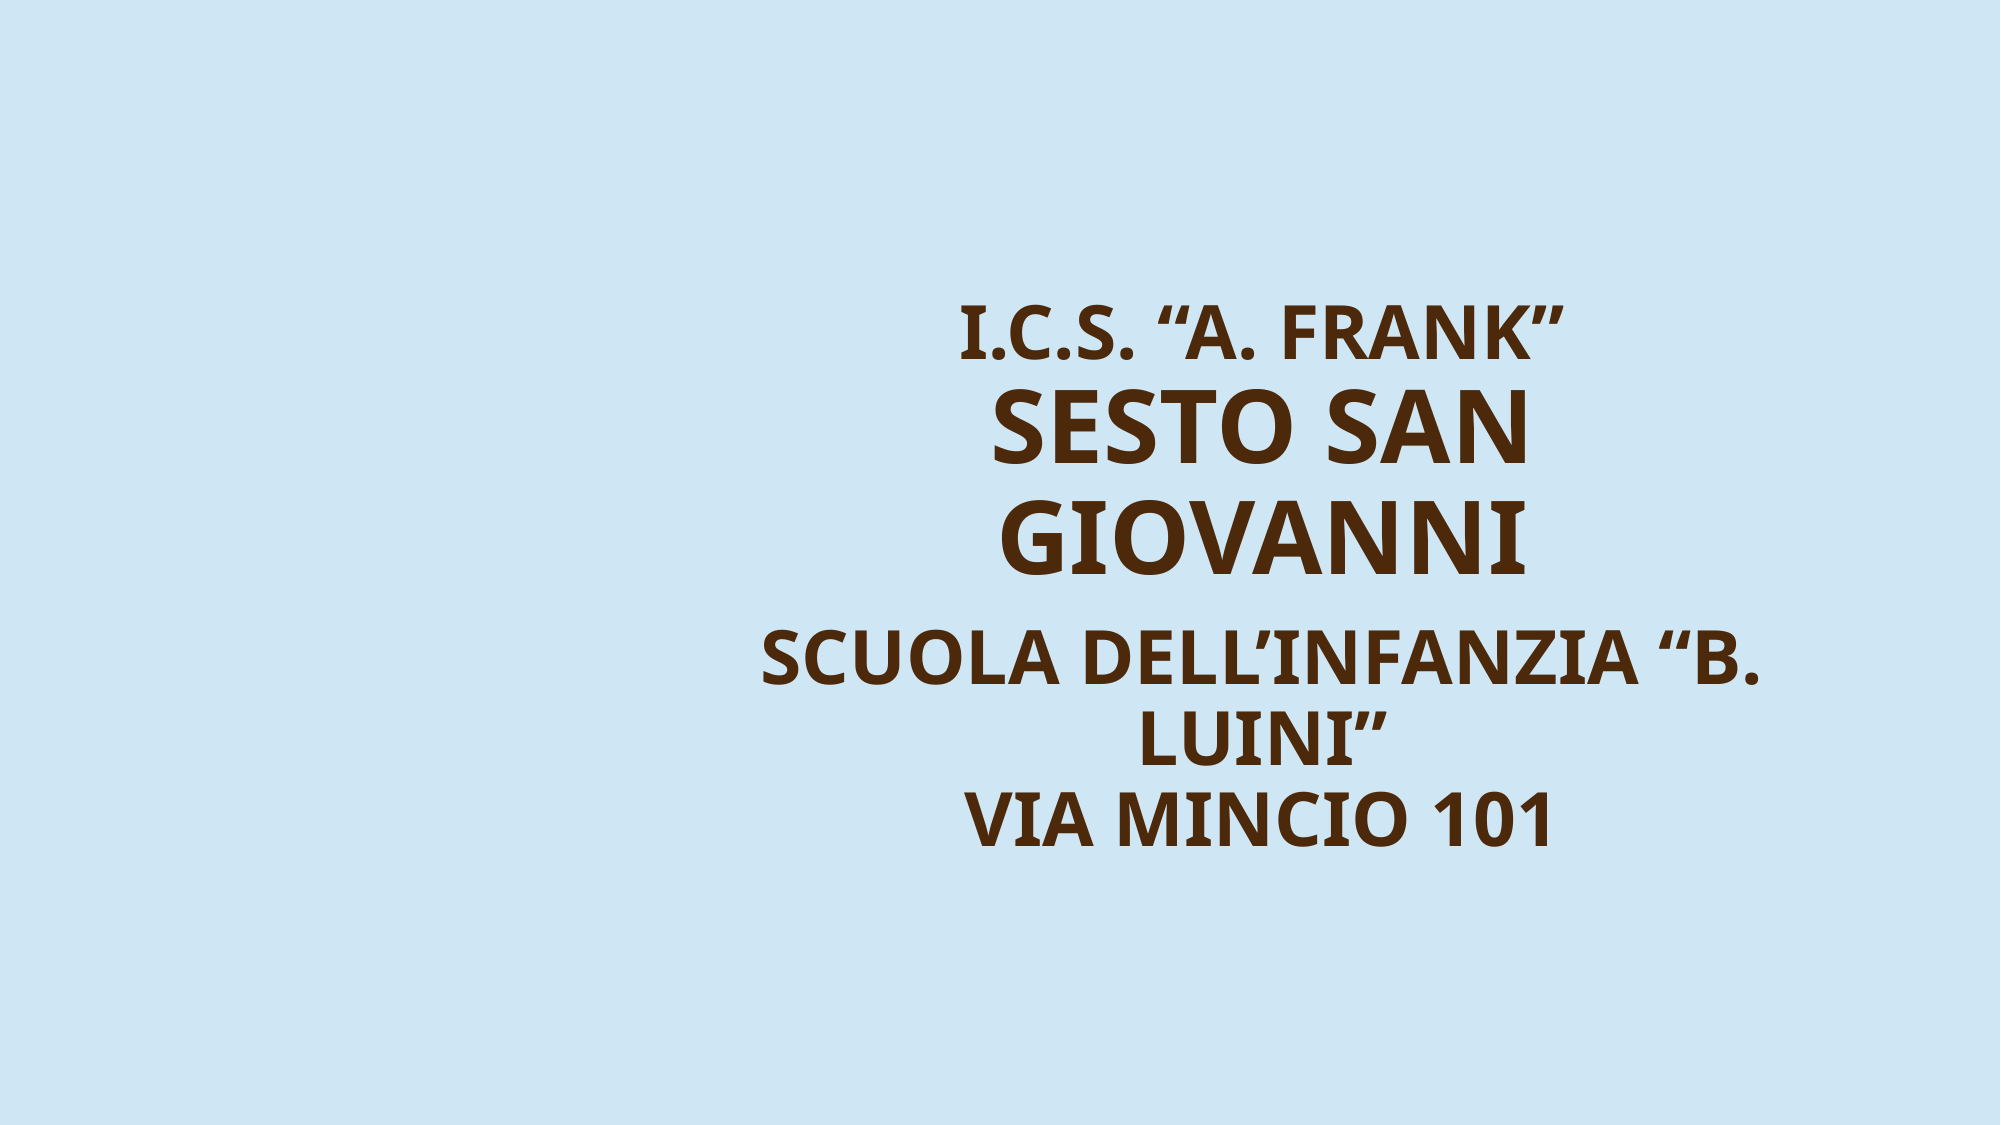

# I.C.S. “A. FRANK” SESTO SAN GIOVANNI
SCUOLA DELL’INFANZIA “B. LUINI”
VIA MINCIO 101